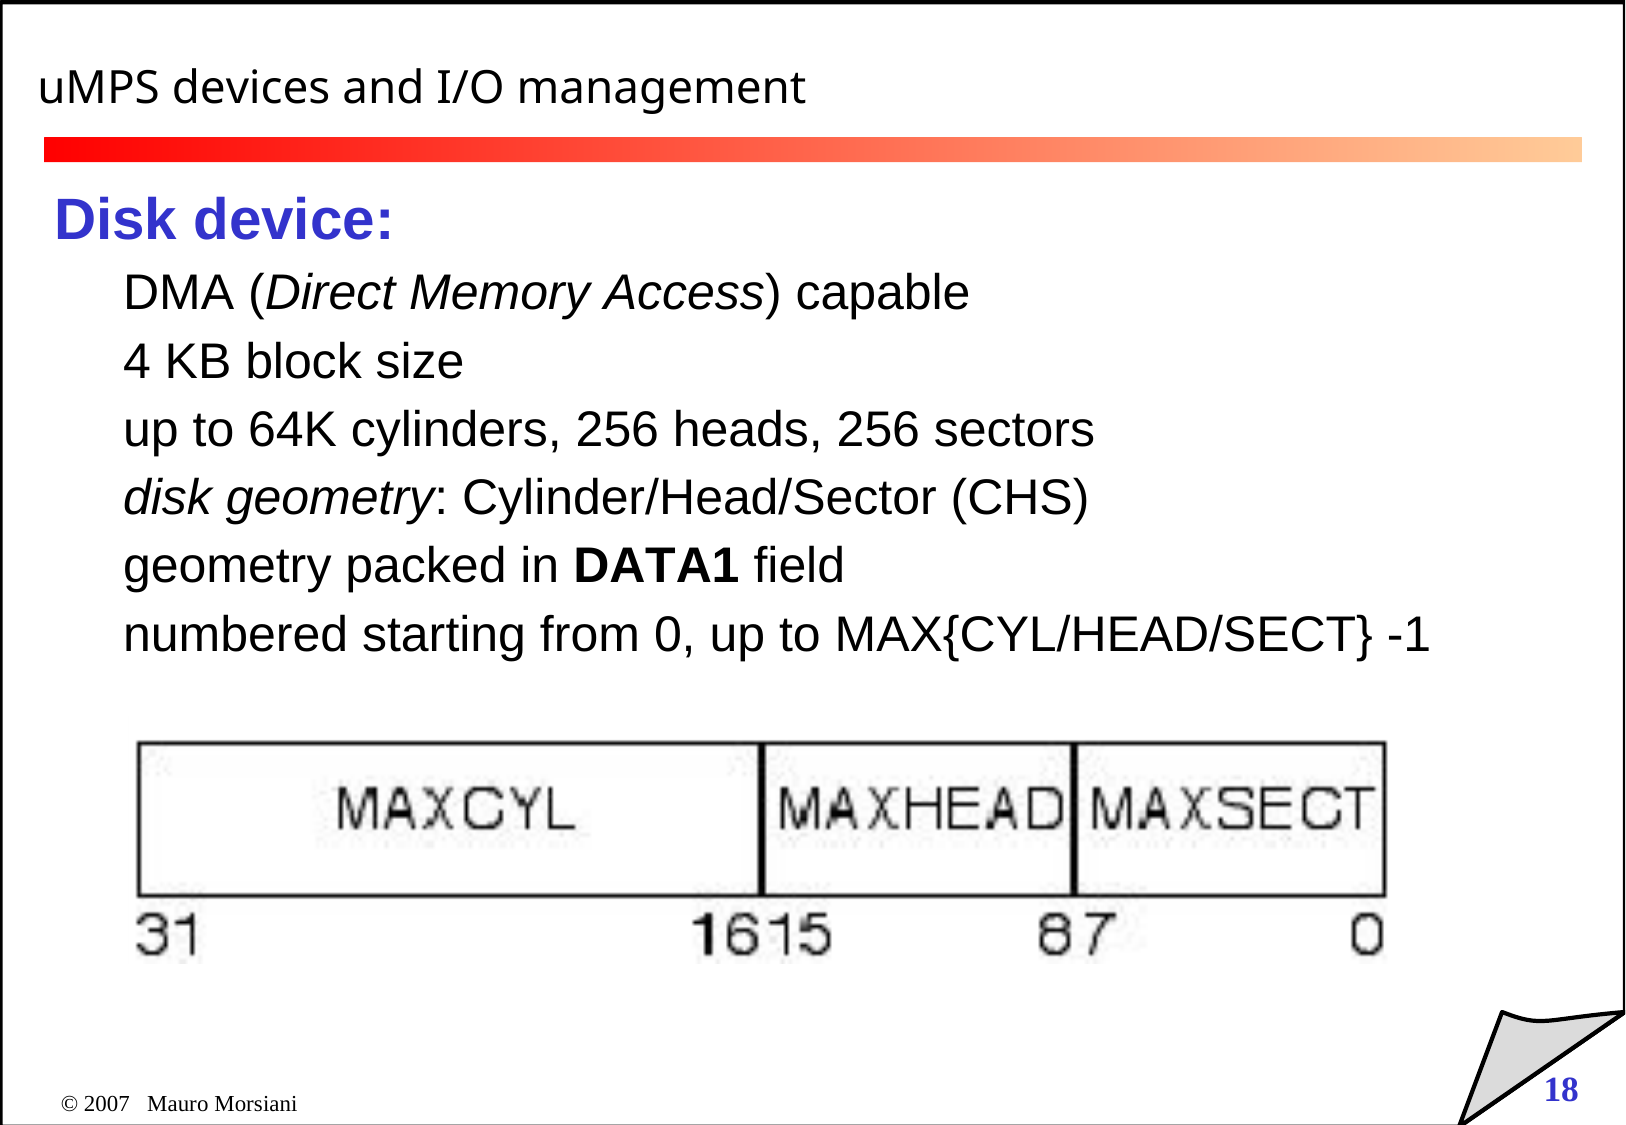

# uMPS devices and I/O management
Disk device:
DMA (Direct Memory Access) capable
4 KB block size
up to 64K cylinders, 256 heads, 256 sectors
disk geometry: Cylinder/Head/Sector (CHS)
geometry packed in DATA1 field
numbered starting from 0, up to MAX{CYL/HEAD/SECT} -1